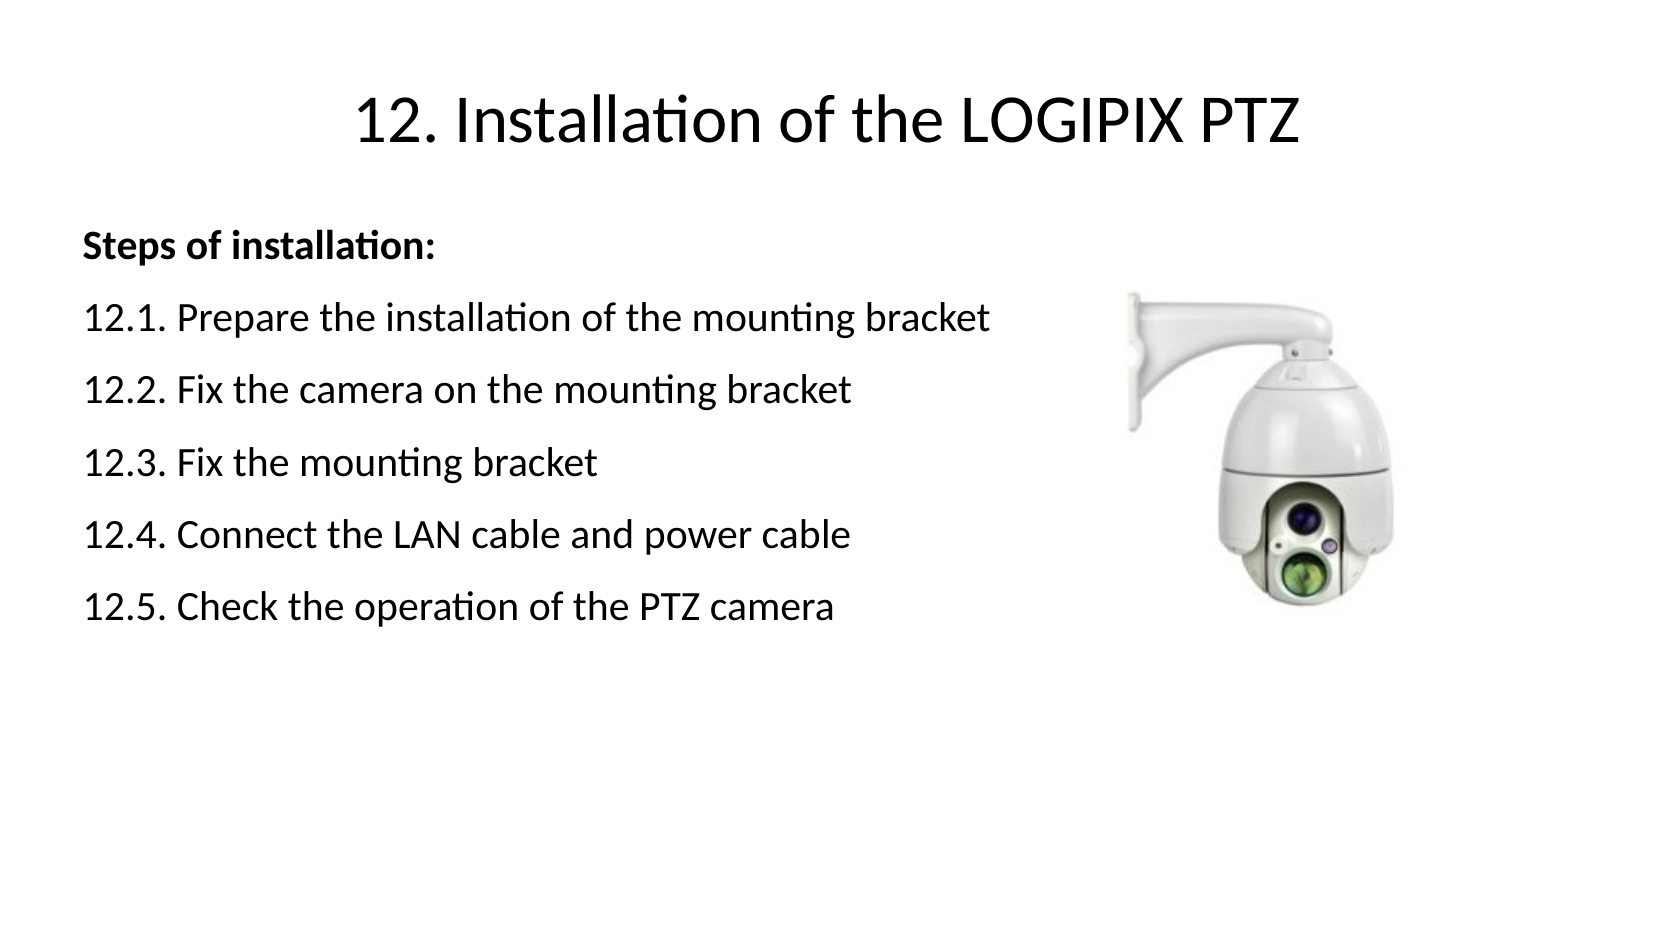

# 12. Installation of the LOGIPIX PTZ
Steps of installation:
12.1. Prepare the installation of the mounting bracket
12.2. Fix the camera on the mounting bracket
12.3. Fix the mounting bracket
12.4. Connect the LAN cable and power cable
12.5. Check the operation of the PTZ camera